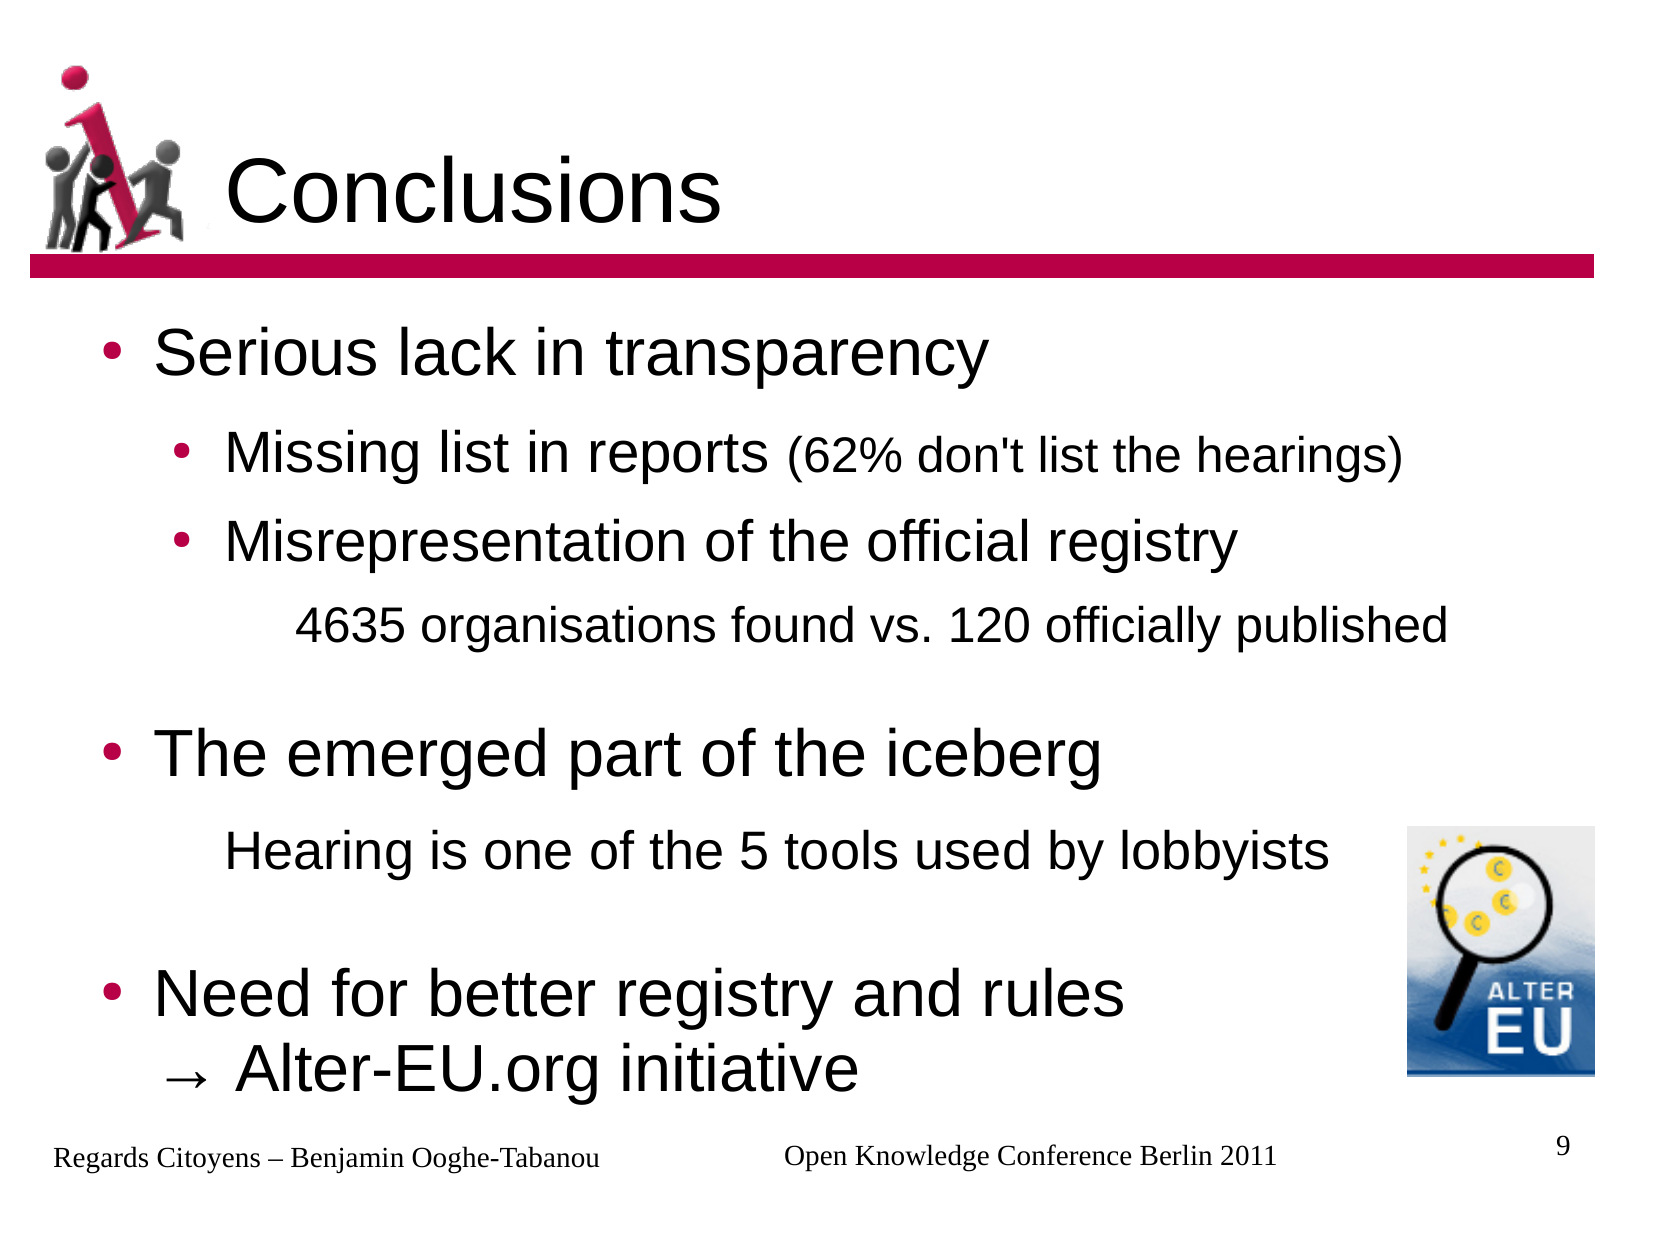

# Conclusions
Serious lack in transparency
Missing list in reports (62% don't list the hearings)
Misrepresentation of the official registry
4635 organisations found vs. 120 officially published
The emerged part of the iceberg
Hearing is one of the 5 tools used by lobbyists
Need for better registry and rules
→ Alter-EU.org initiative
9
Benjamin Ooghe-Tabanou - Open Knowledge Conference Berlin 2011